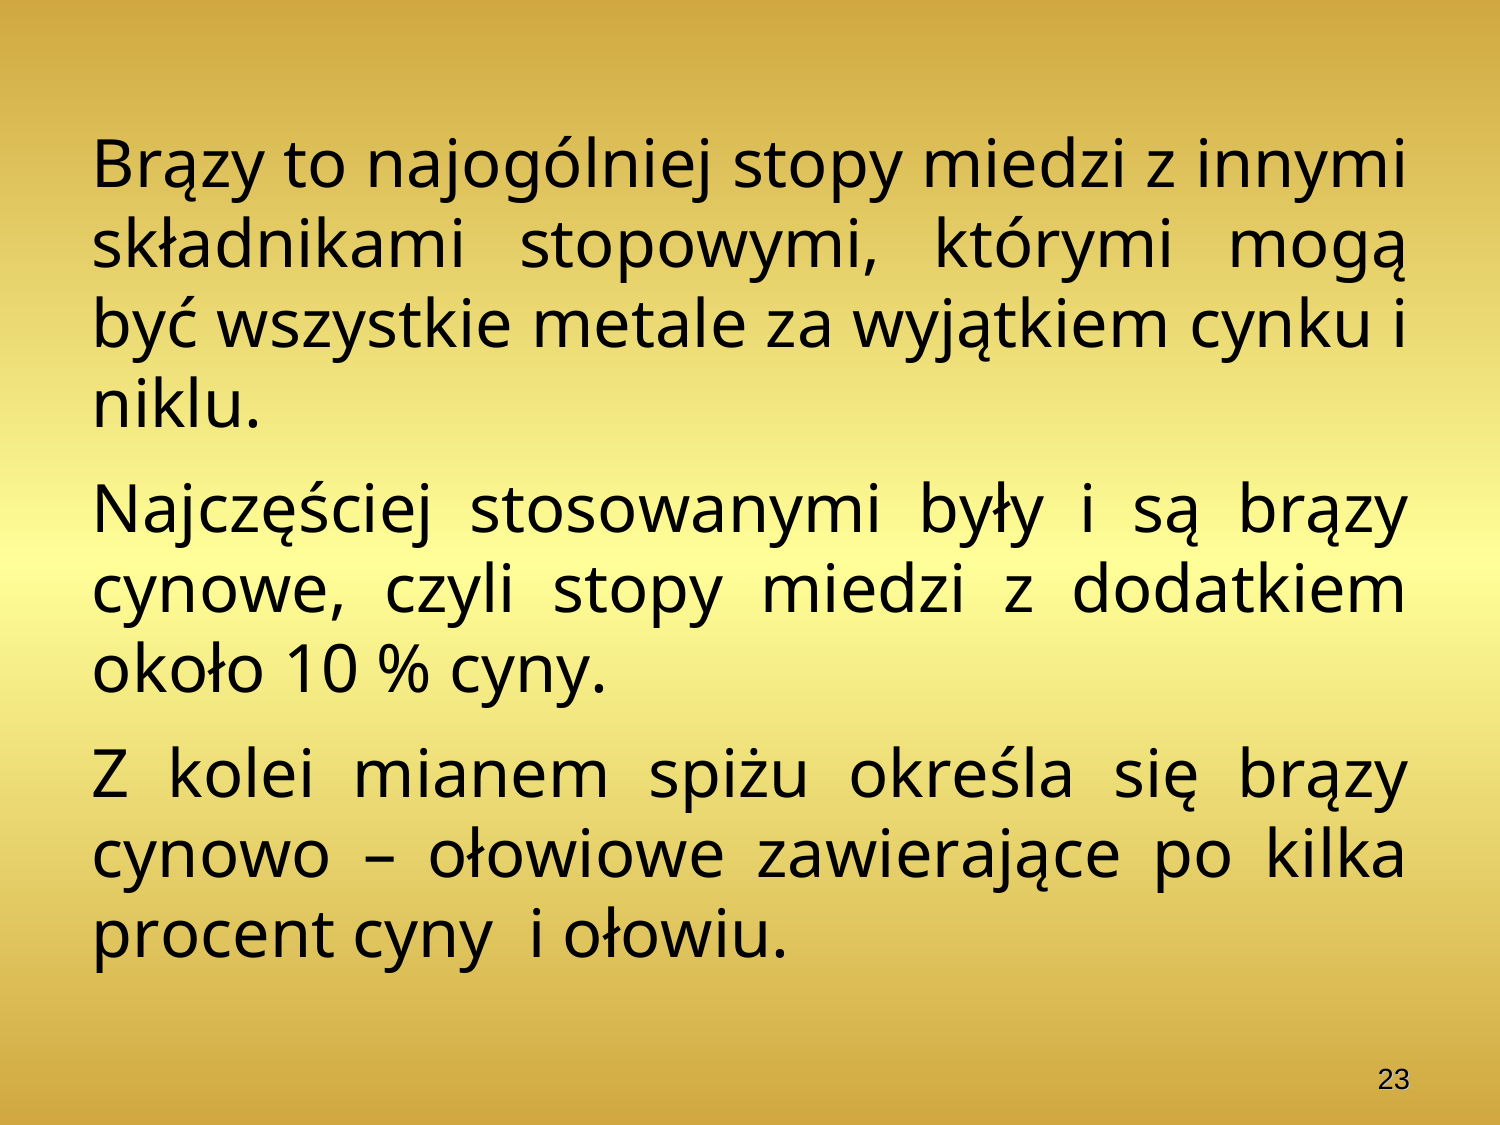

# Brązy to najogólniej stopy miedzi z innymi składnikami stopowymi, którymi mogą być wszystkie metale za wyjątkiem cynku i niklu.
Najczęściej stosowanymi były i są brązy cynowe, czyli stopy miedzi z dodatkiem około 10 % cyny.
Z kolei mianem spiżu określa się brązy cynowo – ołowiowe zawierające po kilka procent cyny i ołowiu.